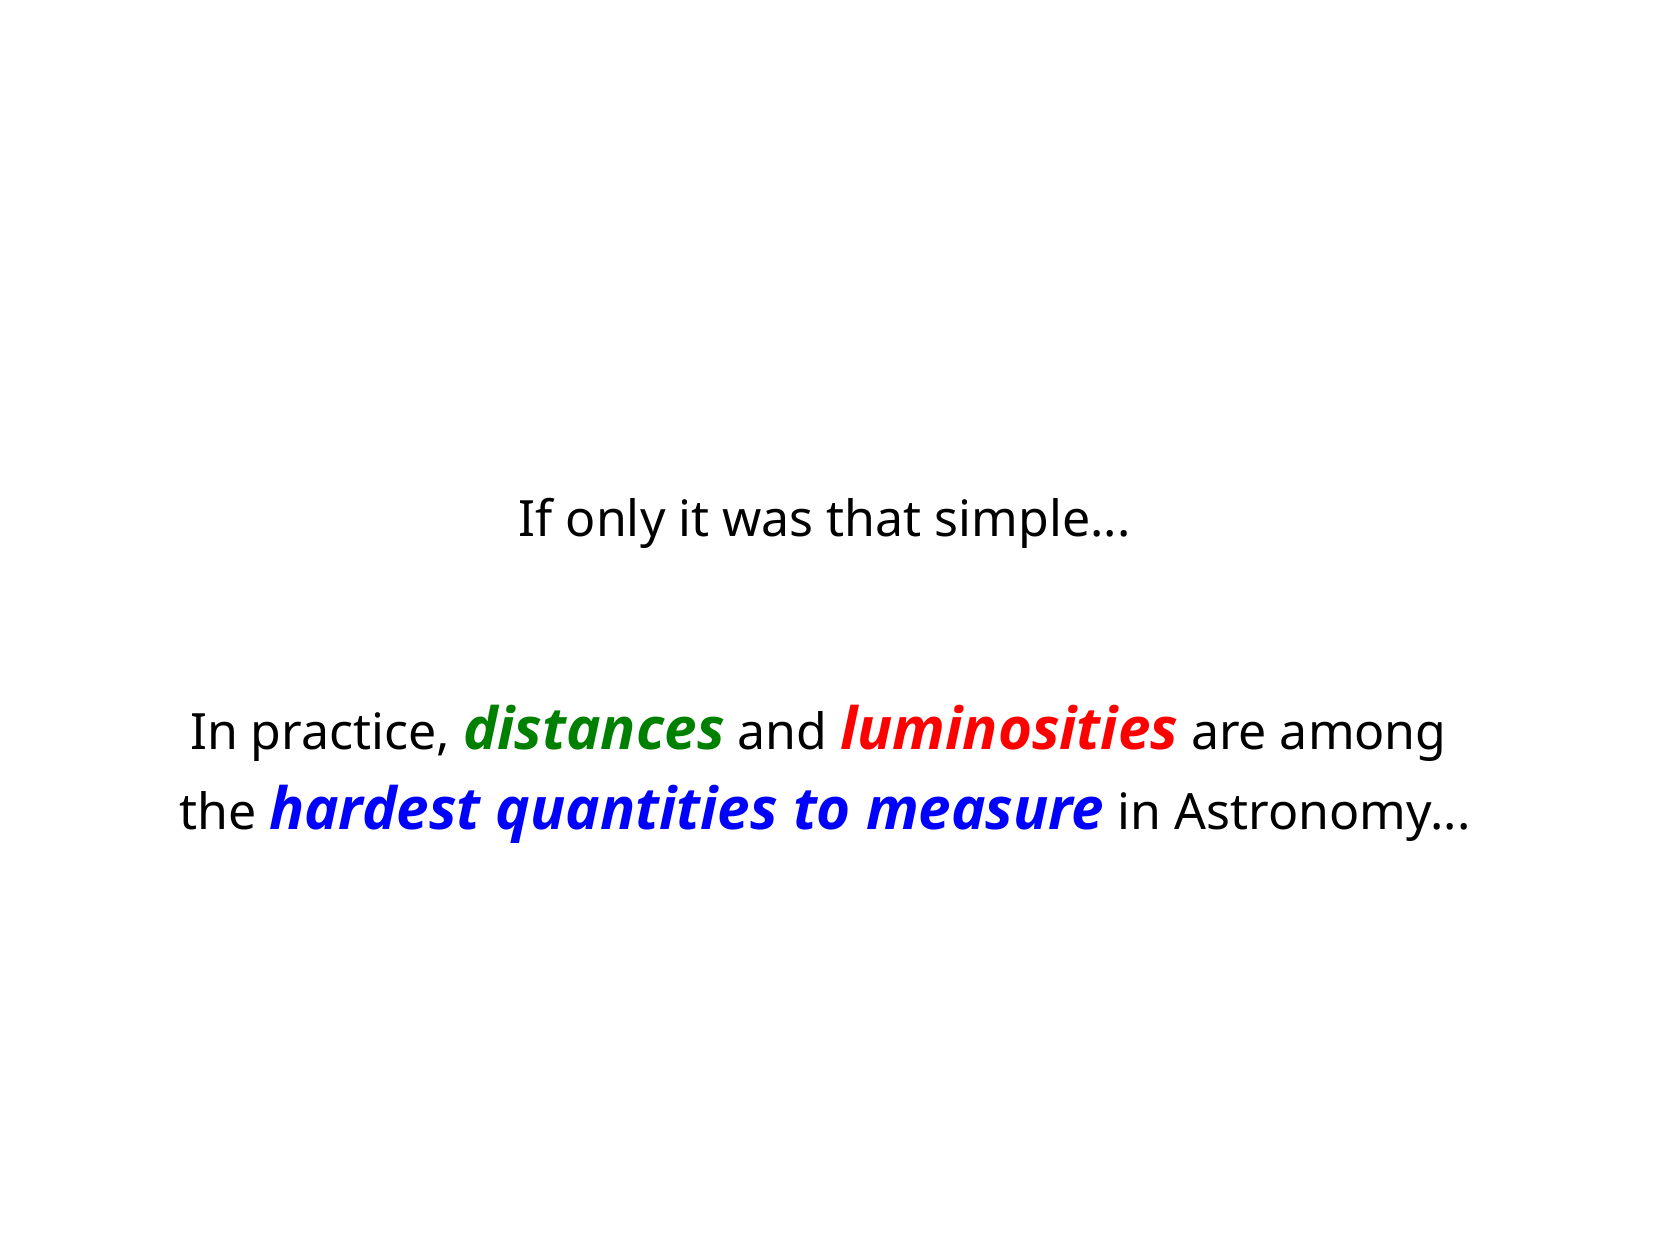

If only it was that simple...
In practice, distances and luminosities are among
the hardest quantities to measure in Astronomy...